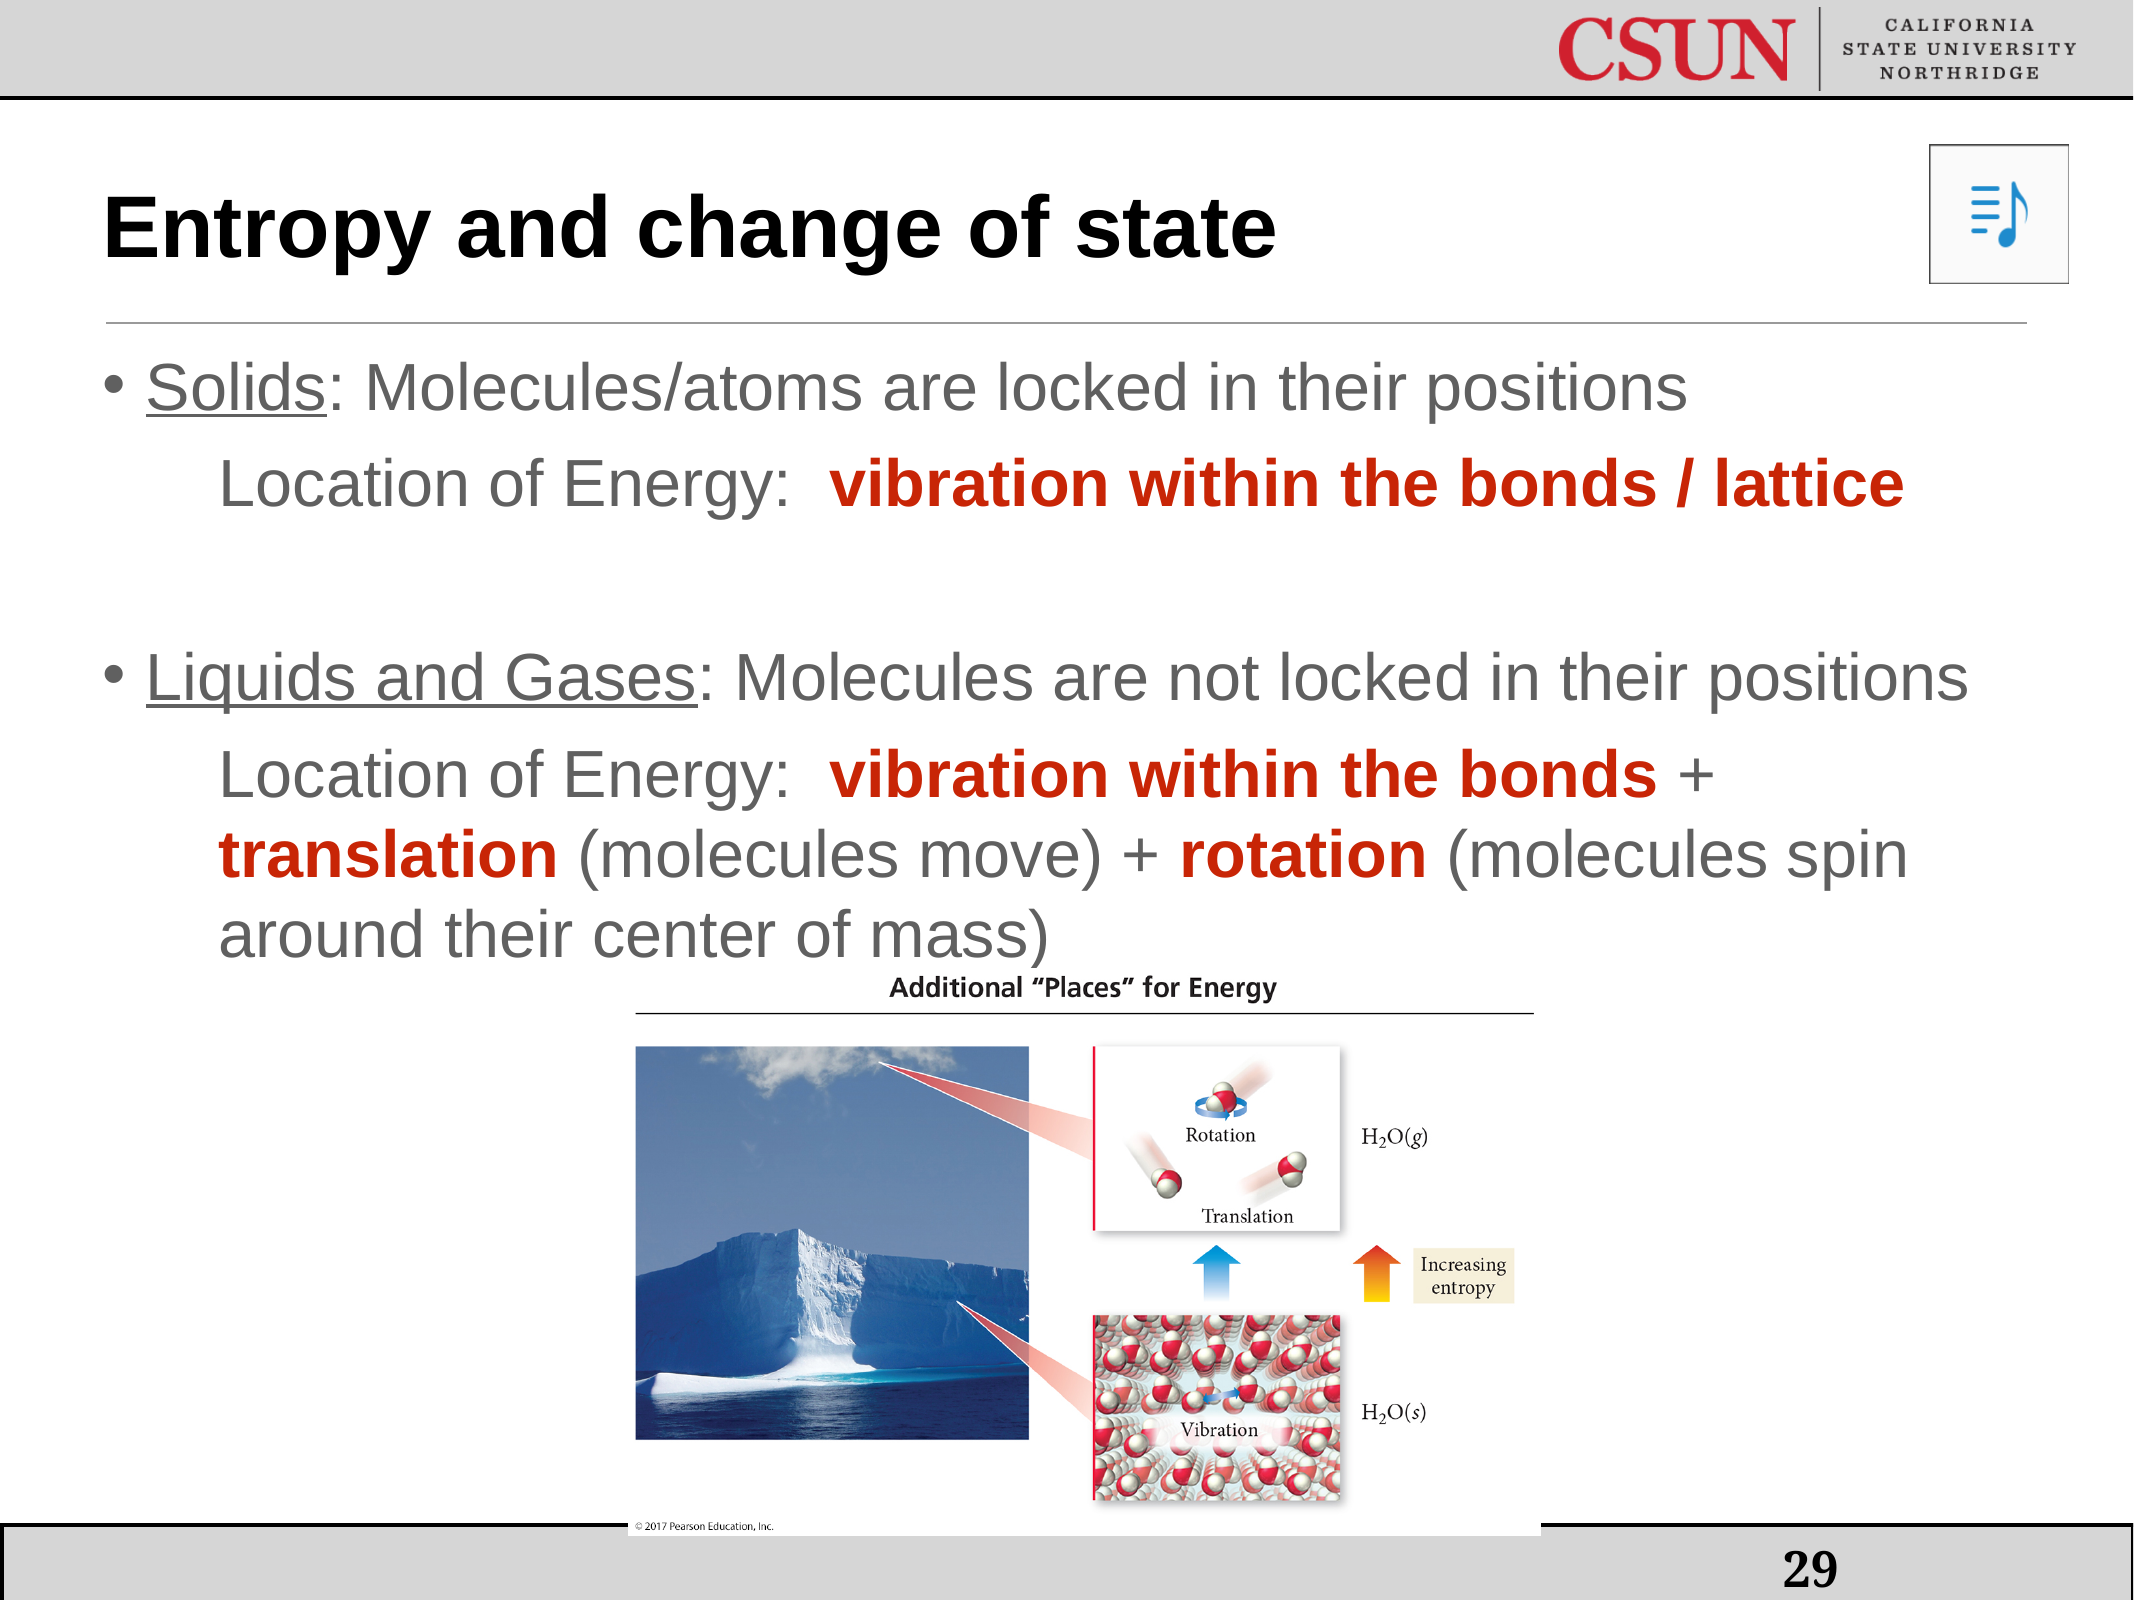

# Entropy and change of state
Solids: Molecules/atoms are locked in their positions
Location of Energy: vibration within the bonds / lattice
Liquids and Gases: Molecules are not locked in their positions
Location of Energy: vibration within the bonds + translation (molecules move) + rotation (molecules spin around their center of mass)
29